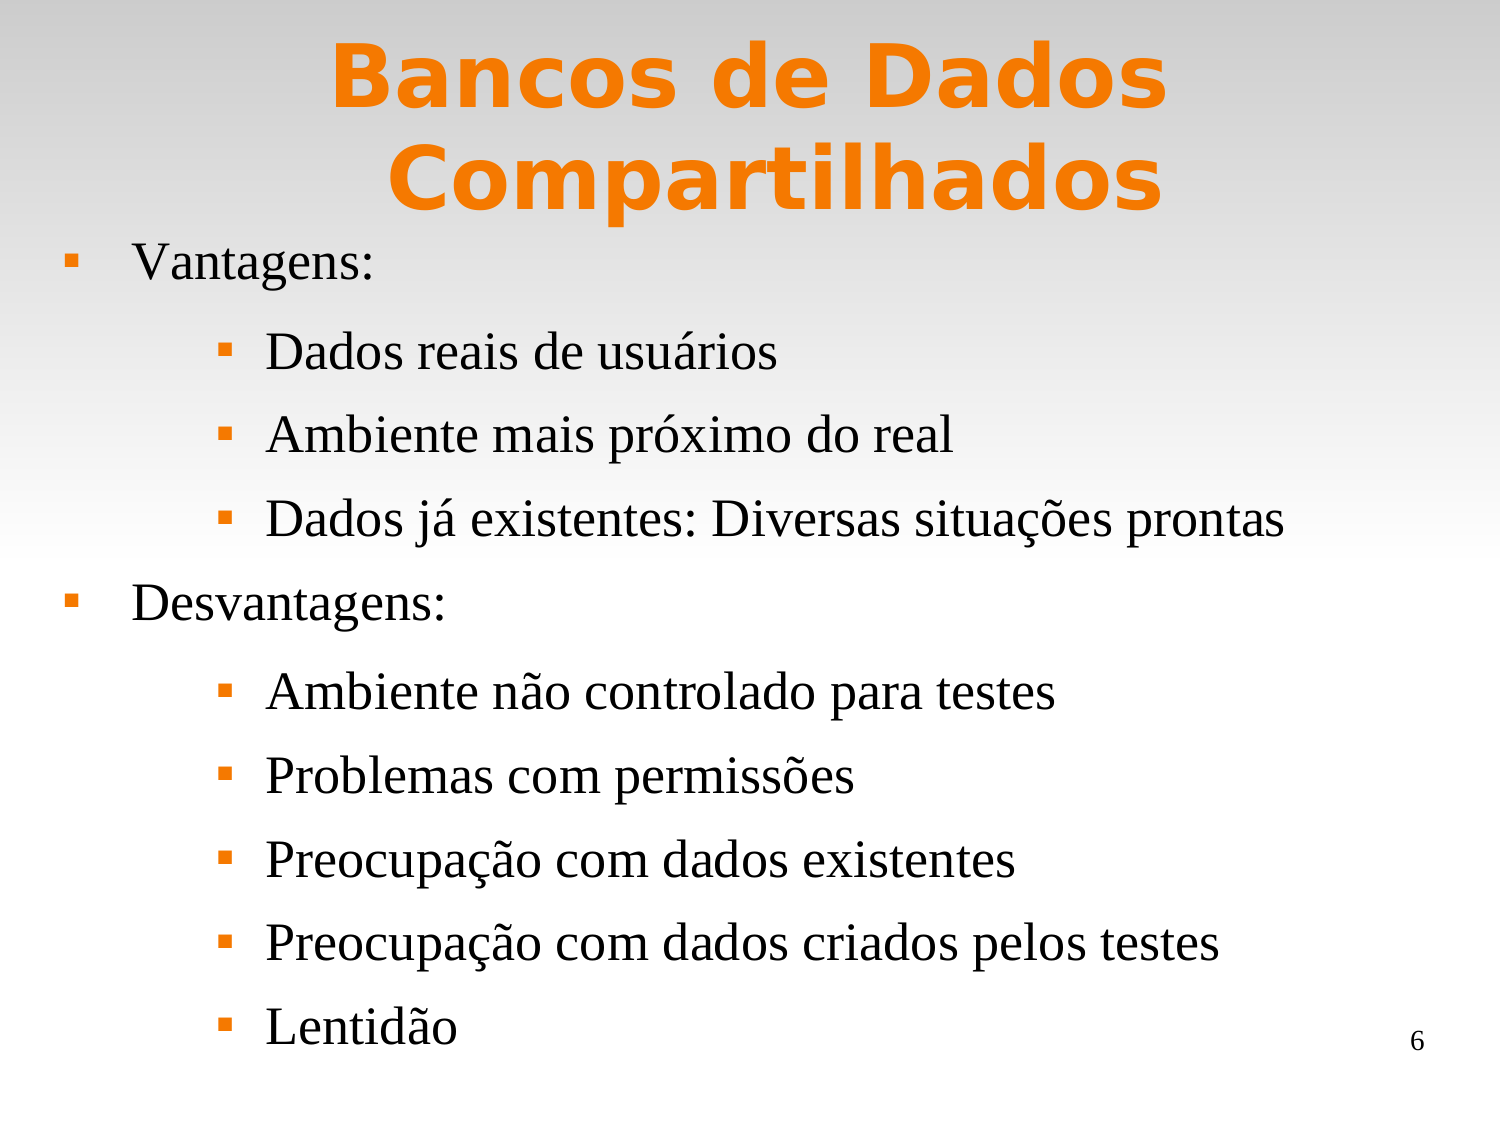

# Bancos de Dados Compartilhados
 Vantagens:
Dados reais de usuários
Ambiente mais próximo do real
Dados já existentes: Diversas situações prontas
 Desvantagens:
Ambiente não controlado para testes
Problemas com permissões
Preocupação com dados existentes
Preocupação com dados criados pelos testes
Lentidão
6